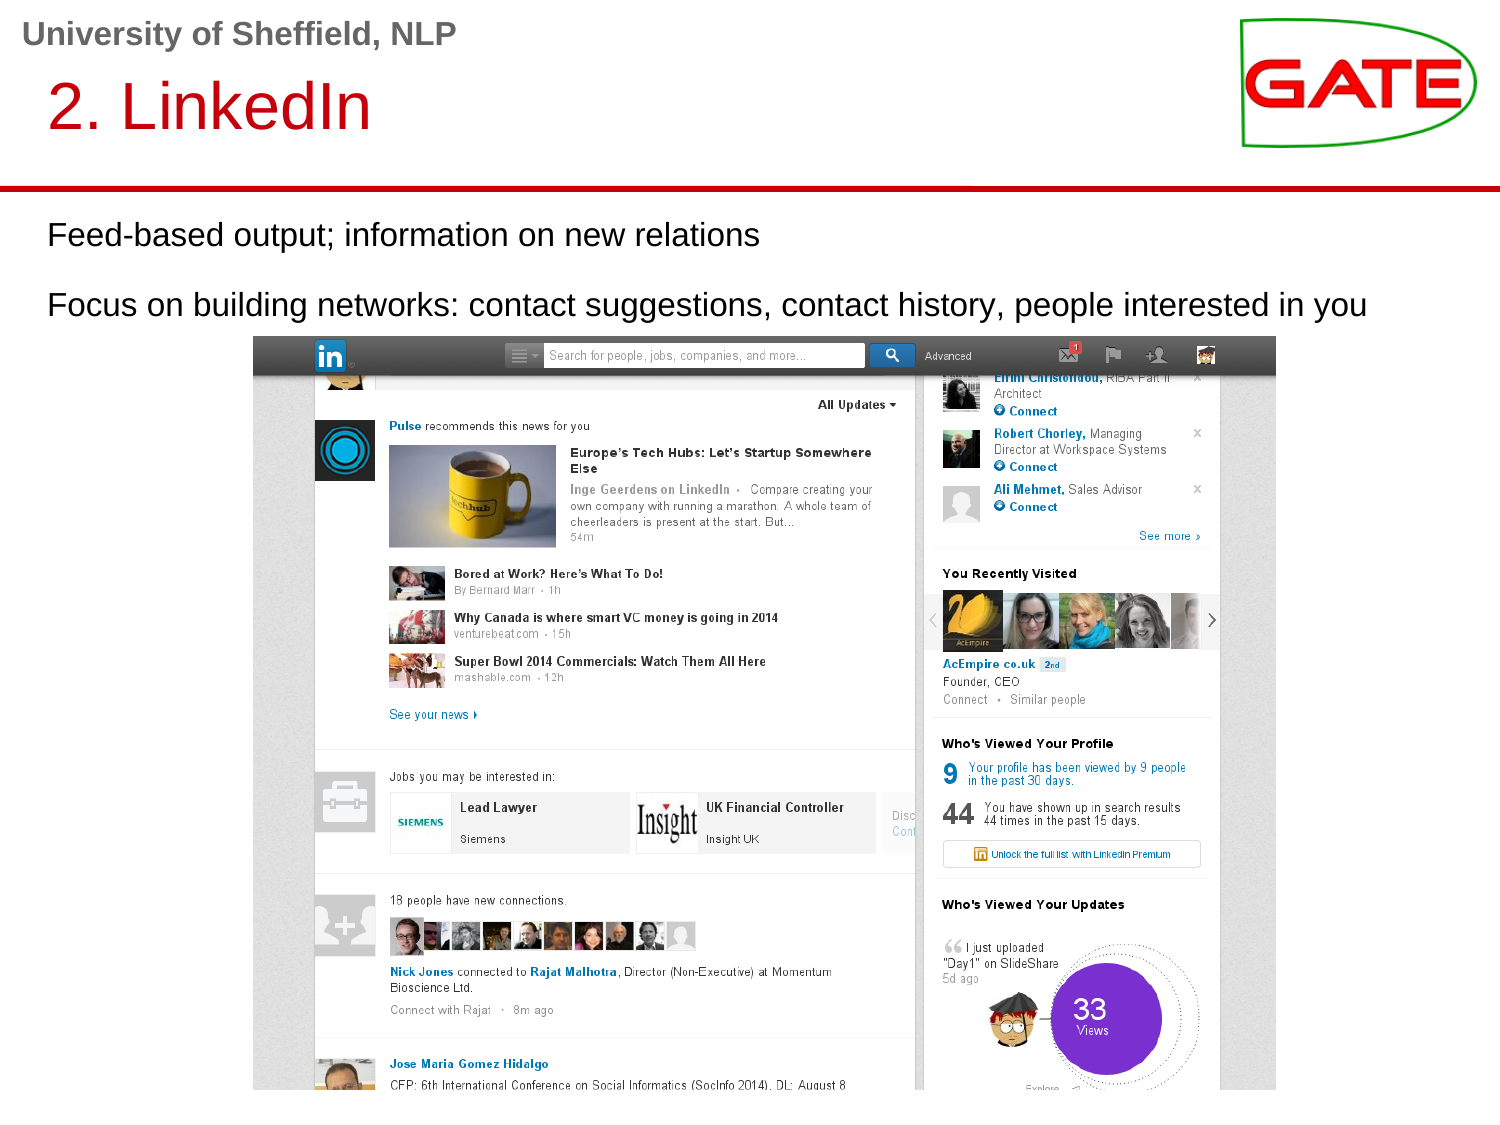

2. LinkedIn
Feed-based output; information on new relations
Focus on building networks: contact suggestions, contact history, people interested in you